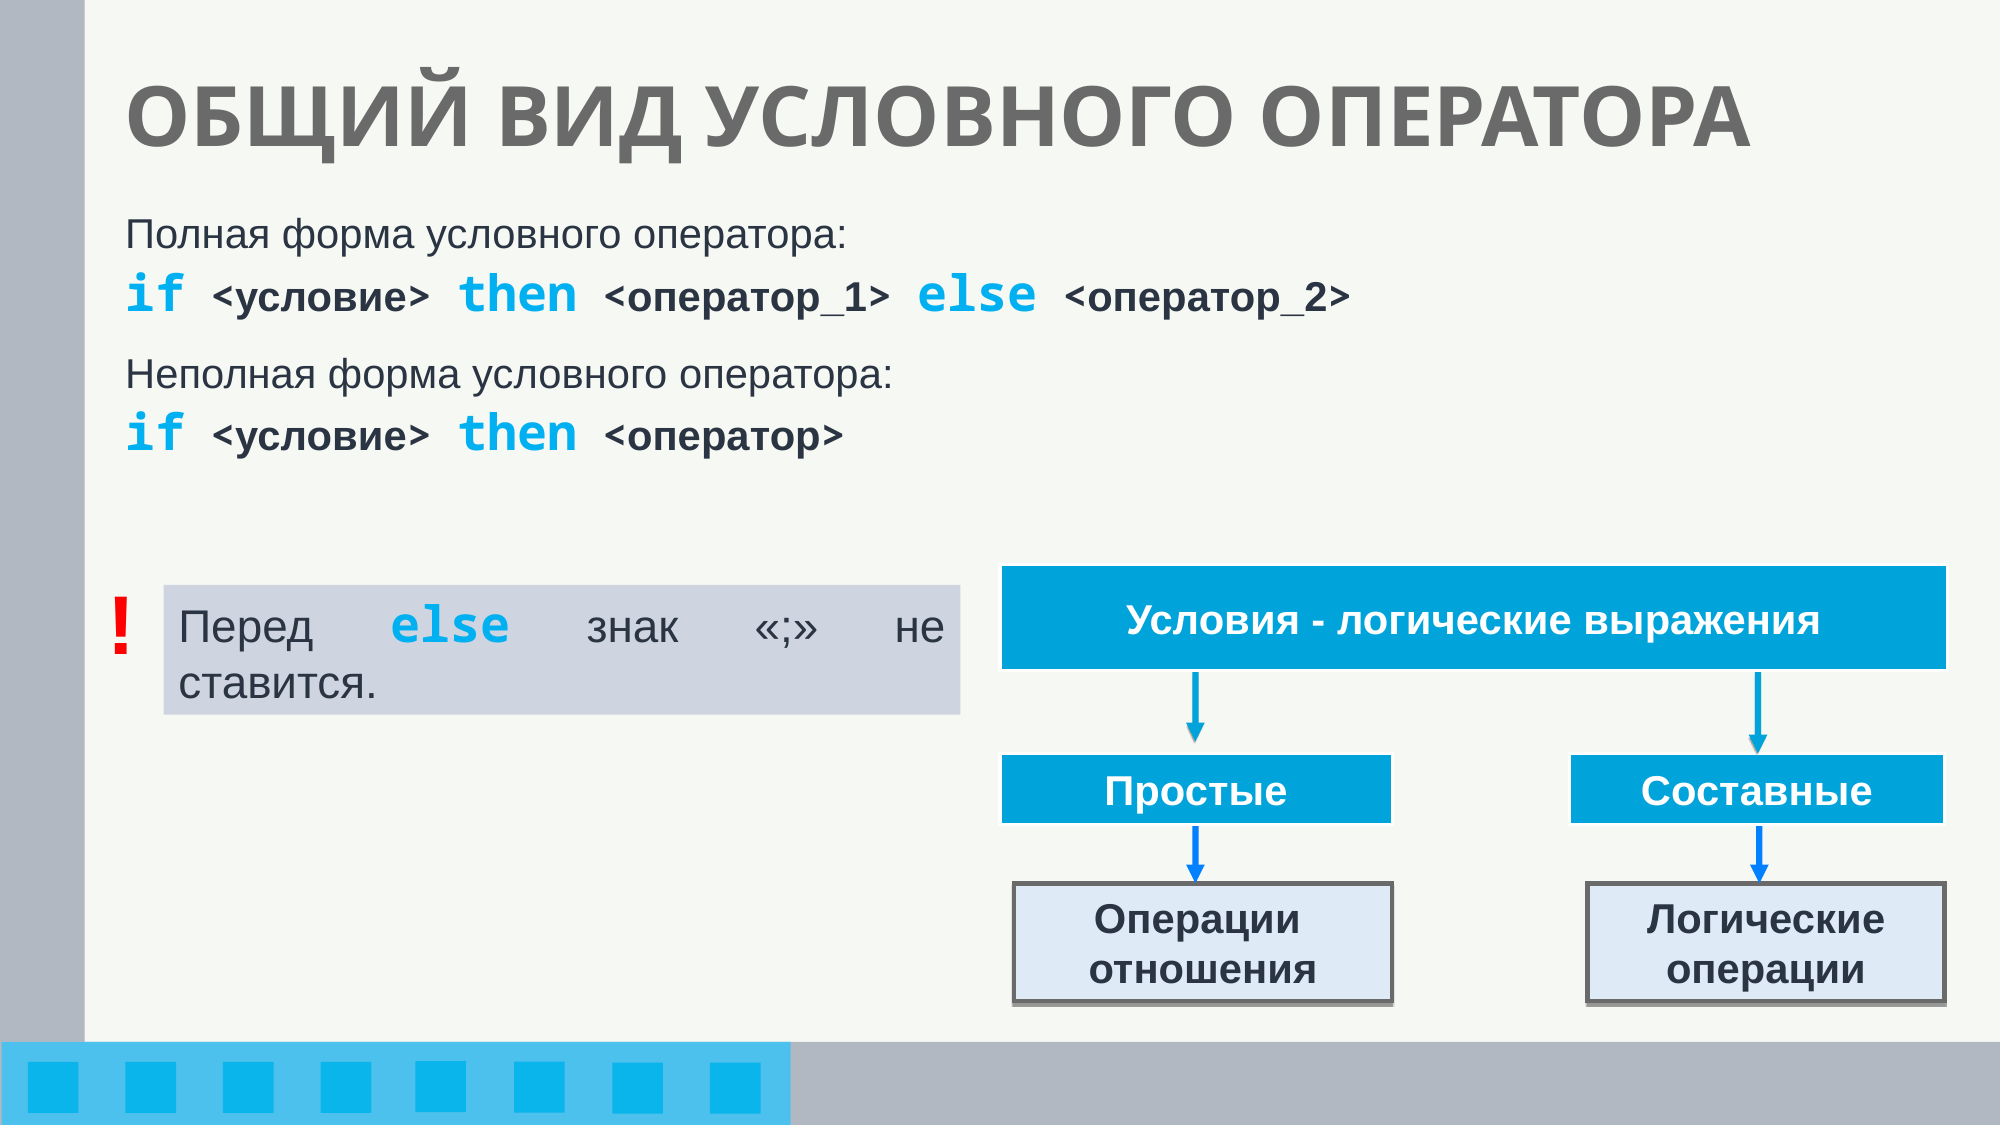

ОБЩИЙ ВИД УСЛОВНОГО ОПЕРАТОРА
# Полная форма условного оператора:
if <условие> then <оператор_1> else <оператор_2>
Неполная форма условного оператора:
if <условие> then <оператор>
!
Условия - логические выражения
Перед else знак «;» не ставится.
Простые
Составные
Операции
отношения
Логические
операции